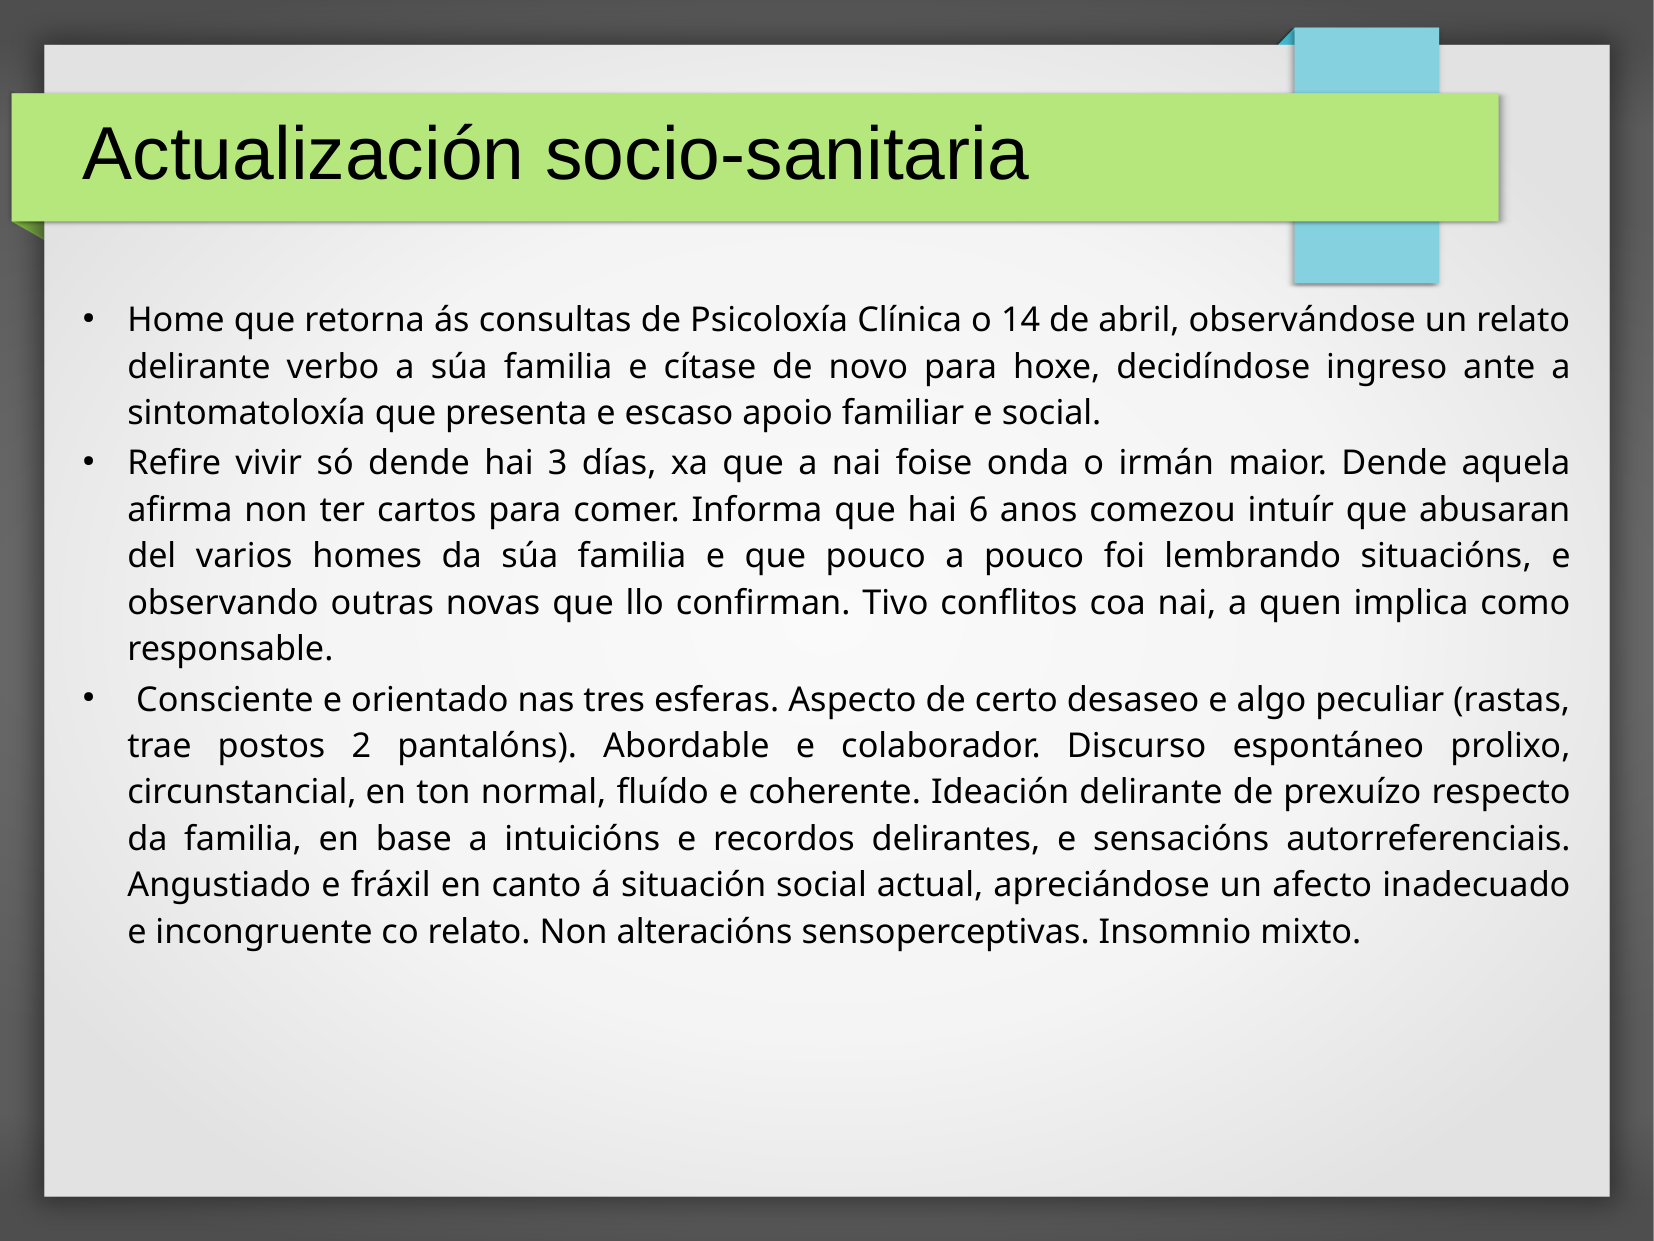

# Actualización socio-sanitaria
Home que retorna ás consultas de Psicoloxía Clínica o 14 de abril, observándose un relato delirante verbo a súa familia e cítase de novo para hoxe, decidíndose ingreso ante a sintomatoloxía que presenta e escaso apoio familiar e social.
Refire vivir só dende hai 3 días, xa que a nai foise onda o irmán maior. Dende aquela afirma non ter cartos para comer. Informa que hai 6 anos comezou intuír que abusaran del varios homes da súa familia e que pouco a pouco foi lembrando situacións, e observando outras novas que llo confirman. Tivo conflitos coa nai, a quen implica como responsable.
 Consciente e orientado nas tres esferas. Aspecto de certo desaseo e algo peculiar (rastas, trae postos 2 pantalóns). Abordable e colaborador. Discurso espontáneo prolixo, circunstancial, en ton normal, fluído e coherente. Ideación delirante de prexuízo respecto da familia, en base a intuicións e recordos delirantes, e sensacións autorreferenciais. Angustiado e fráxil en canto á situación social actual, apreciándose un afecto inadecuado e incongruente co relato. Non alteracións sensoperceptivas. Insomnio mixto.